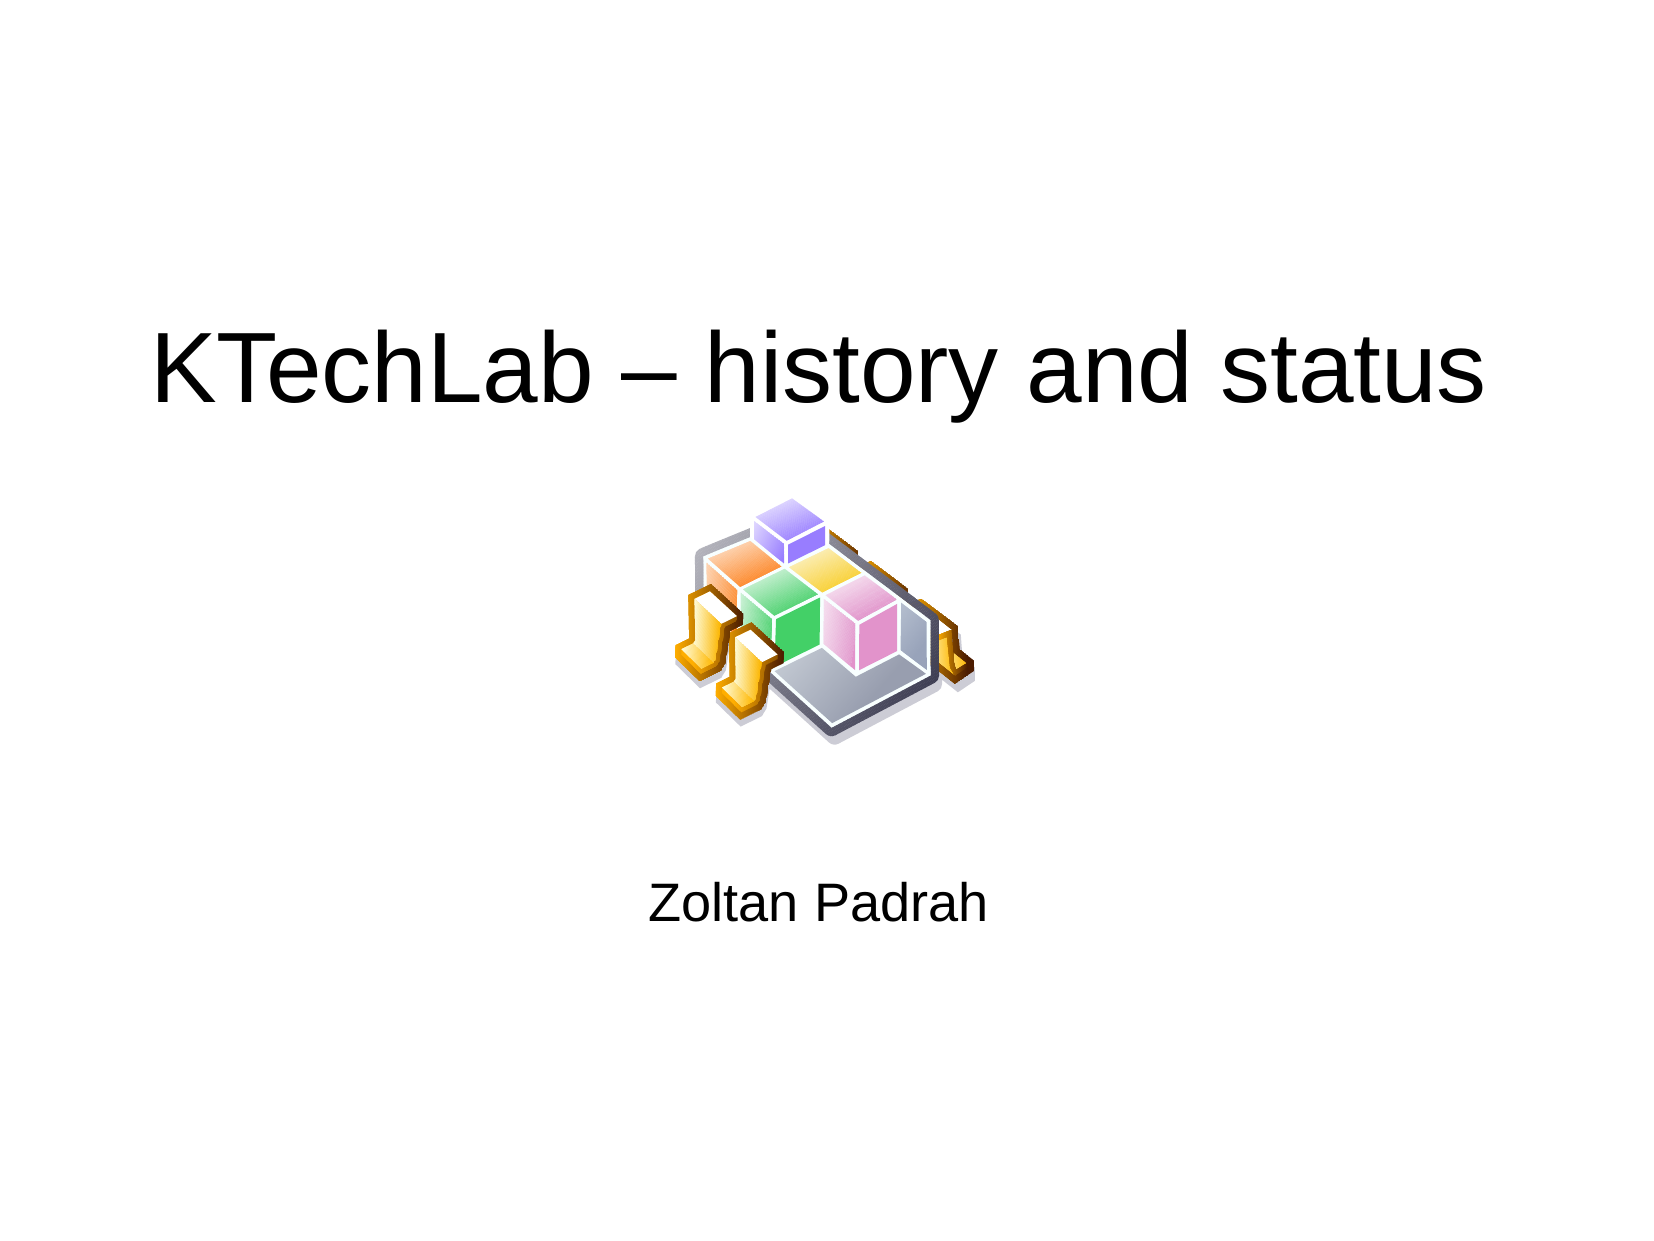

KTechLab – history and status
Zoltan Padrah